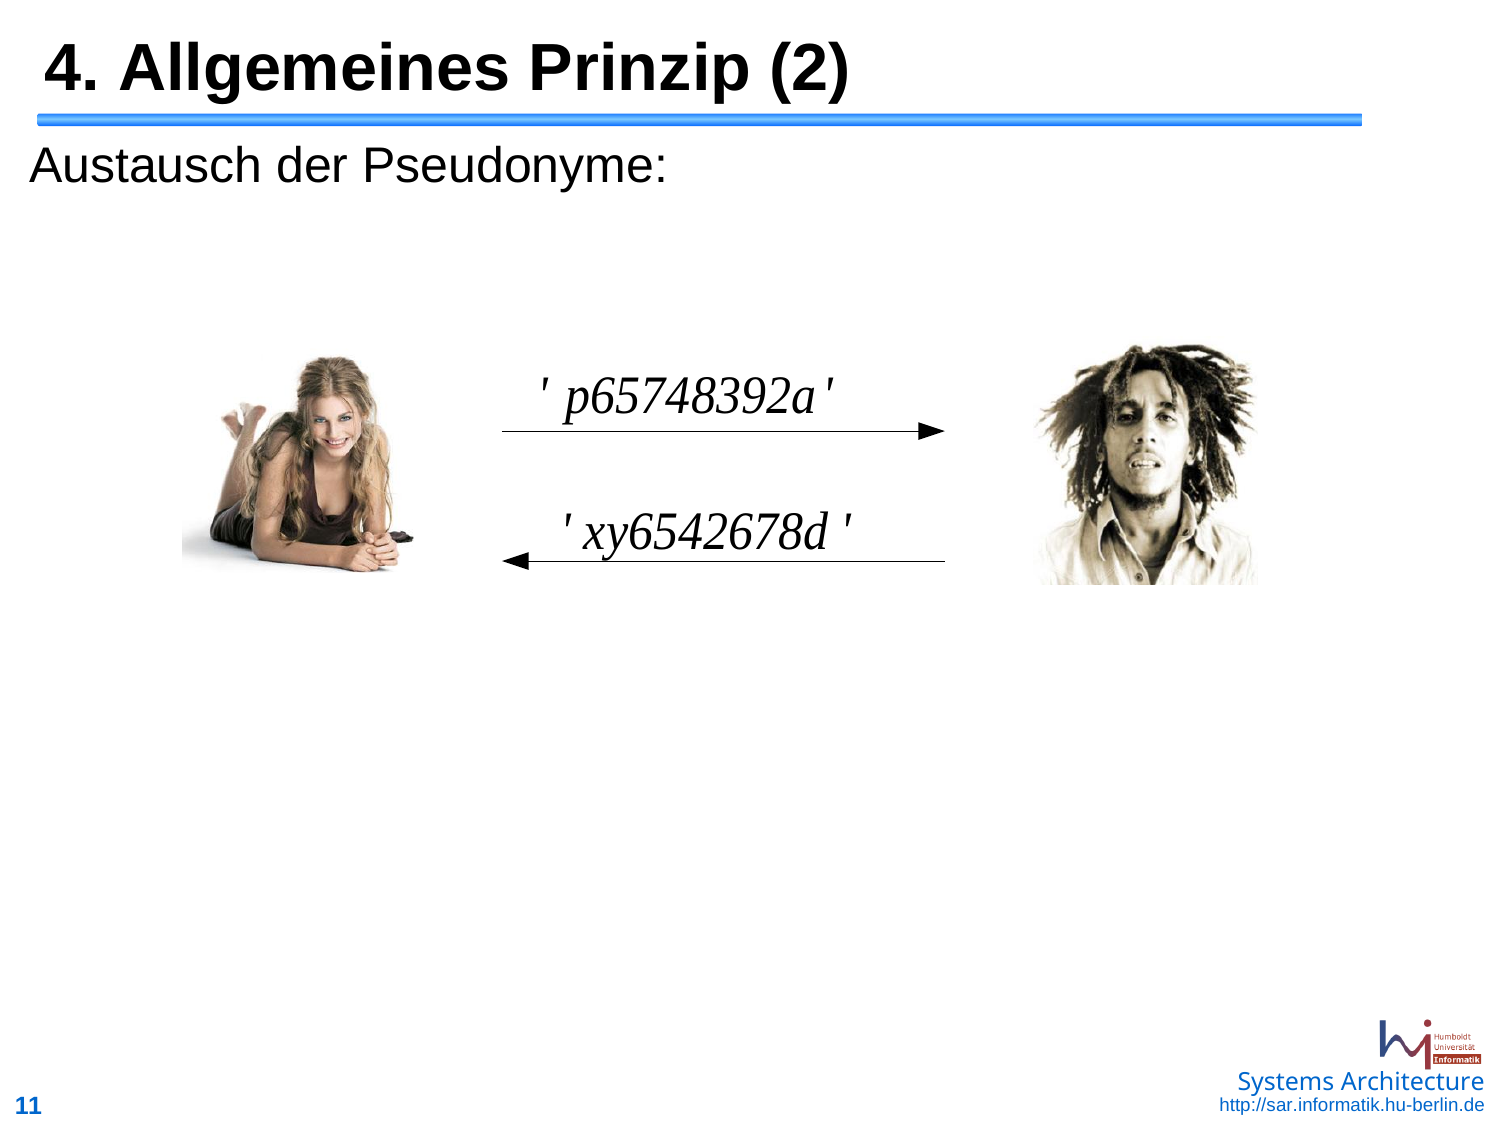

# 4. Allgemeines Prinzip (2)
Austausch der Pseudonyme: